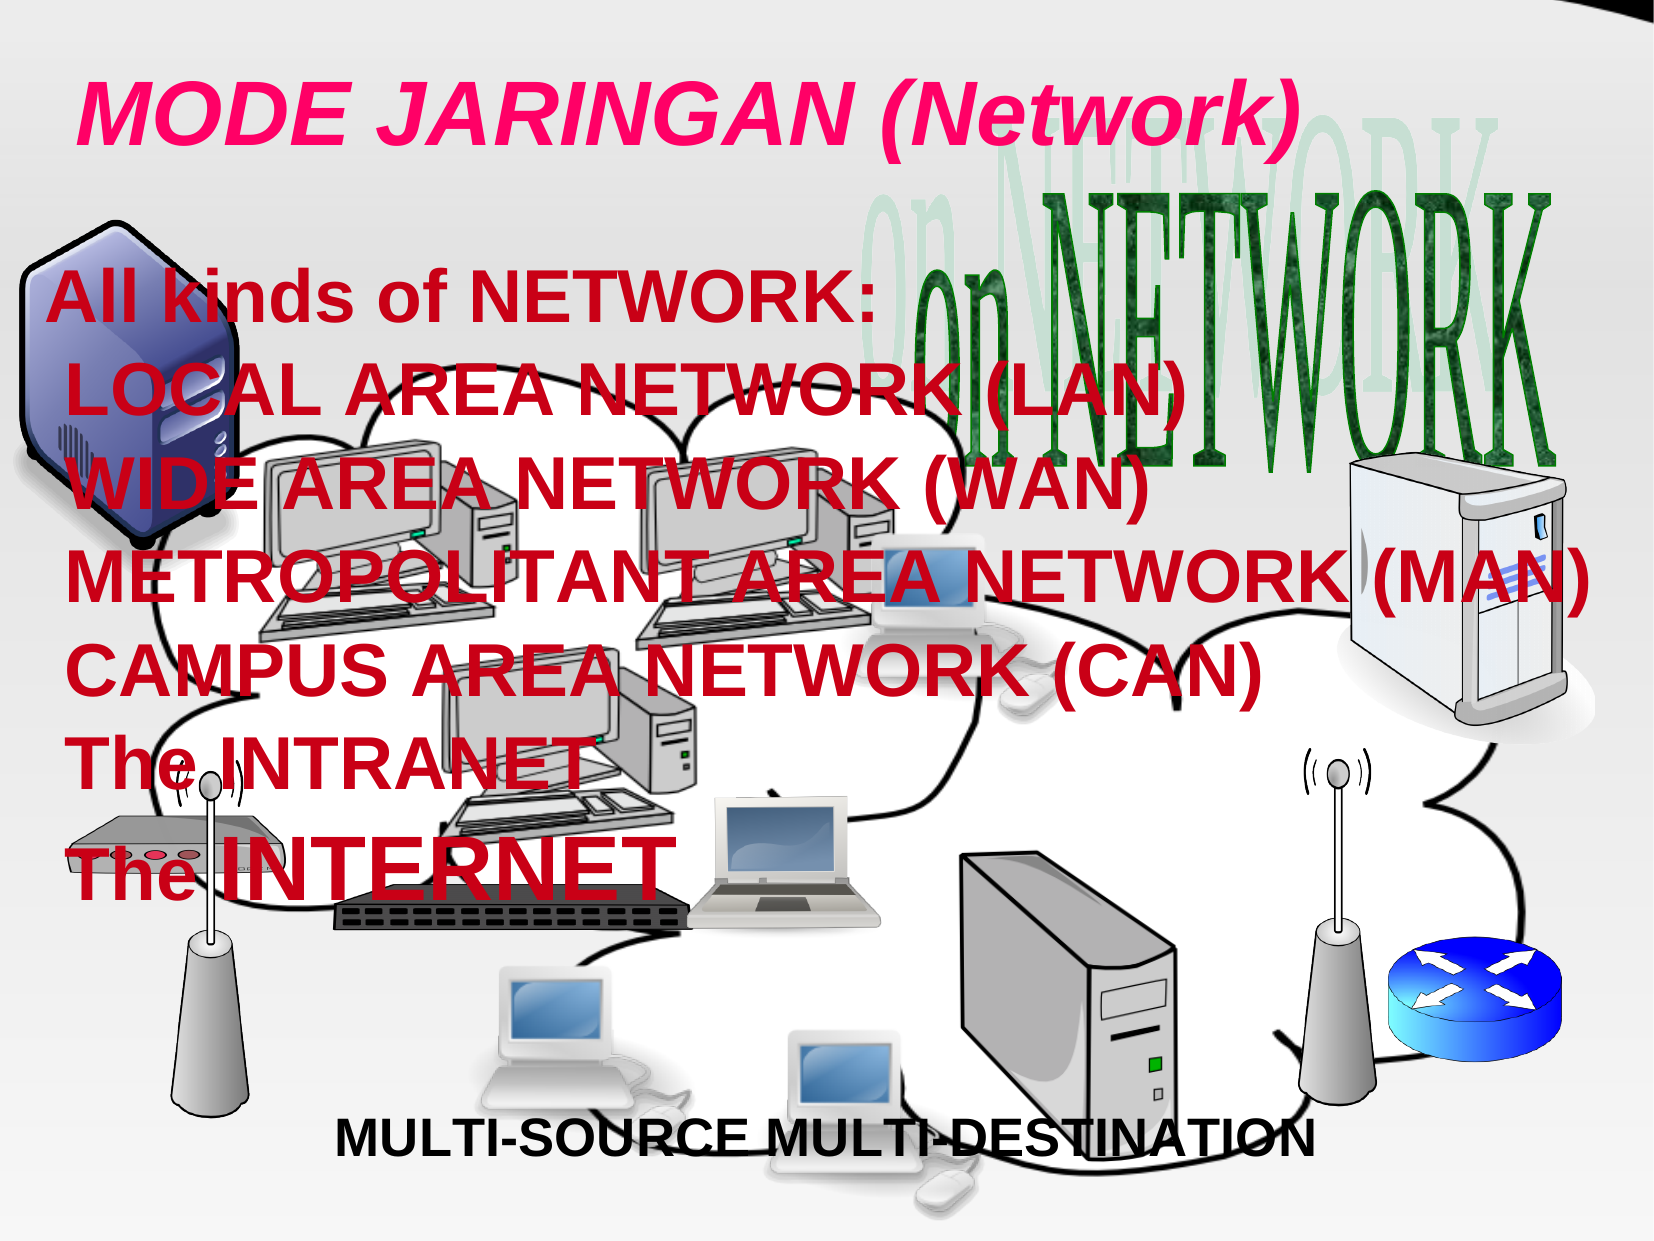

# MODE JARINGAN (Network)‏
on NETWORK
All kinds of NETWORK:
 LOCAL AREA NETWORK (LAN)‏
 WIDE AREA NETWORK (WAN)‏
 METROPOLITANT AREA NETWORK (MAN)‏
 CAMPUS AREA NETWORK (CAN)‏
 The INTRANET
 The INTERNET
MULTI-SOURCE MULTI-DESTINATION